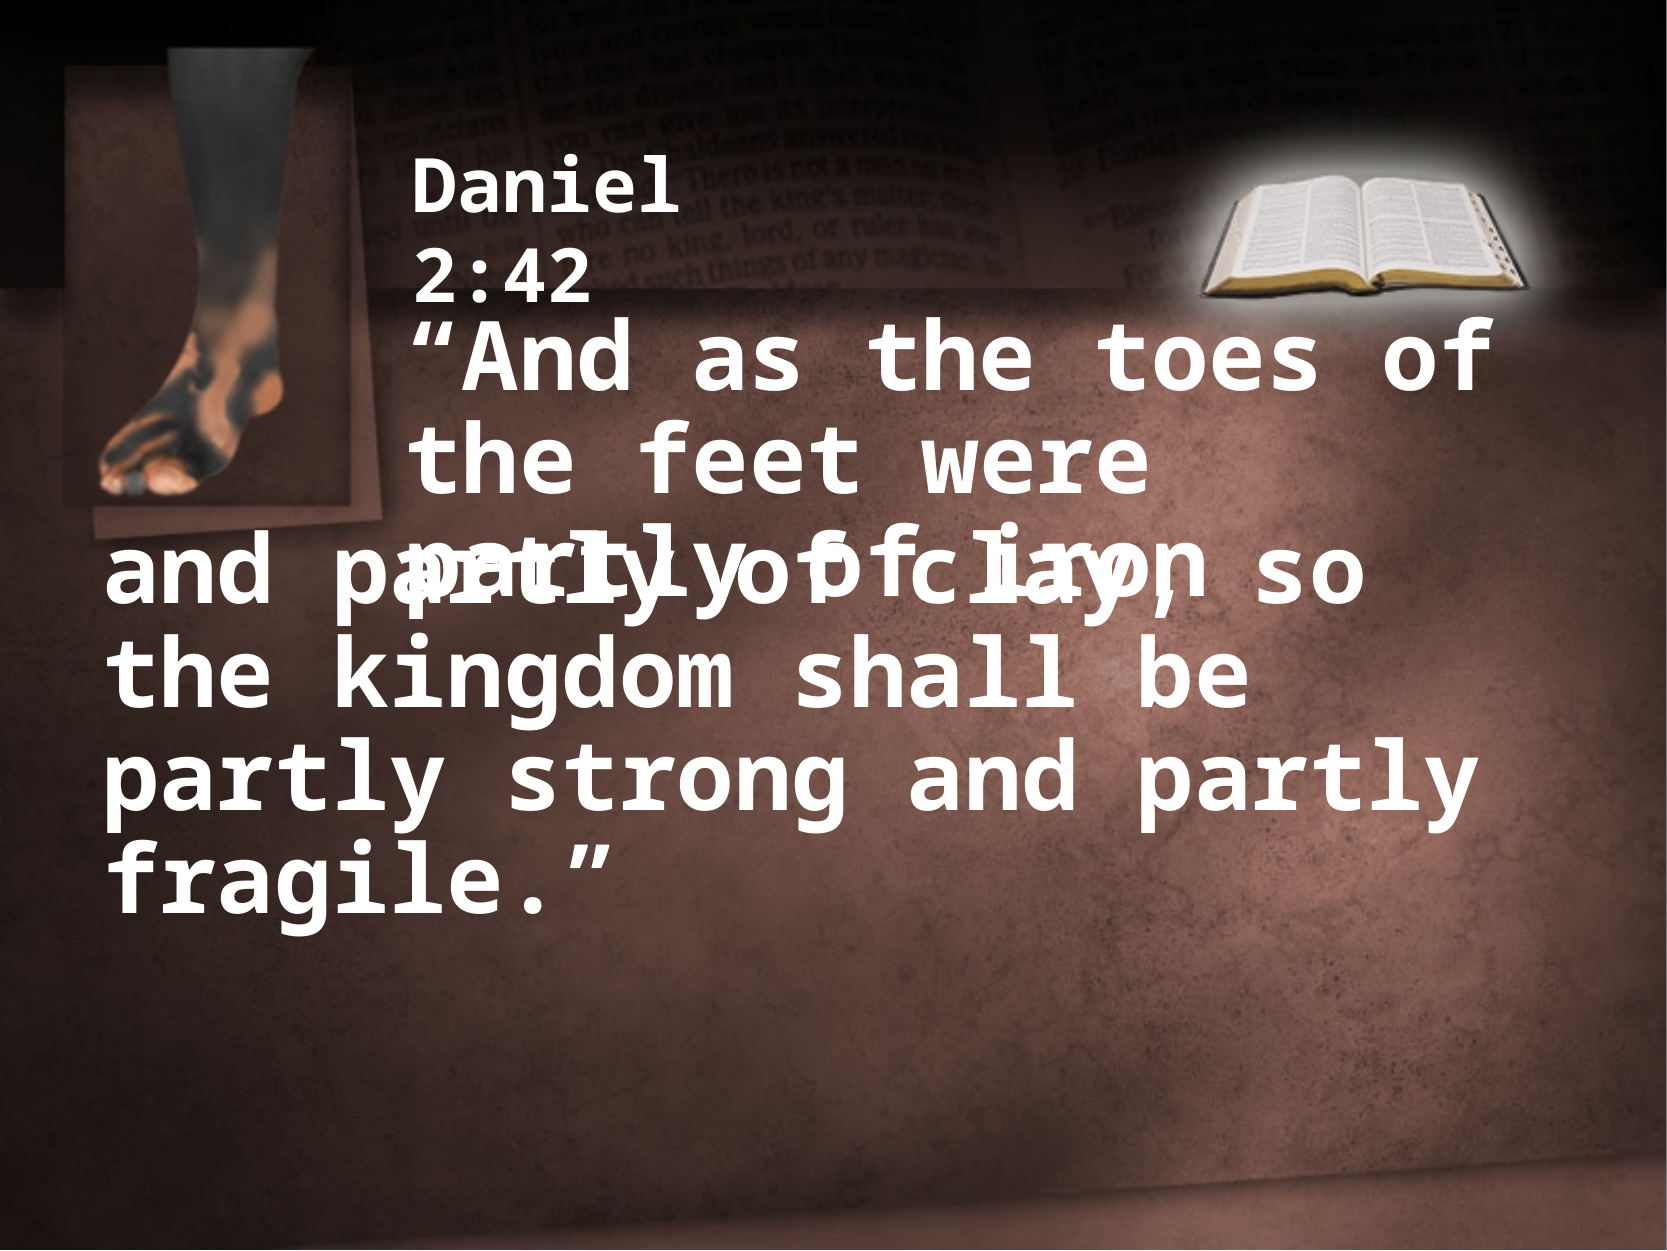

Daniel 2:42
“And as the toes of the feet were partly of iron
and partly of clay, so the kingdom shall be partly strong and partly fragile.”